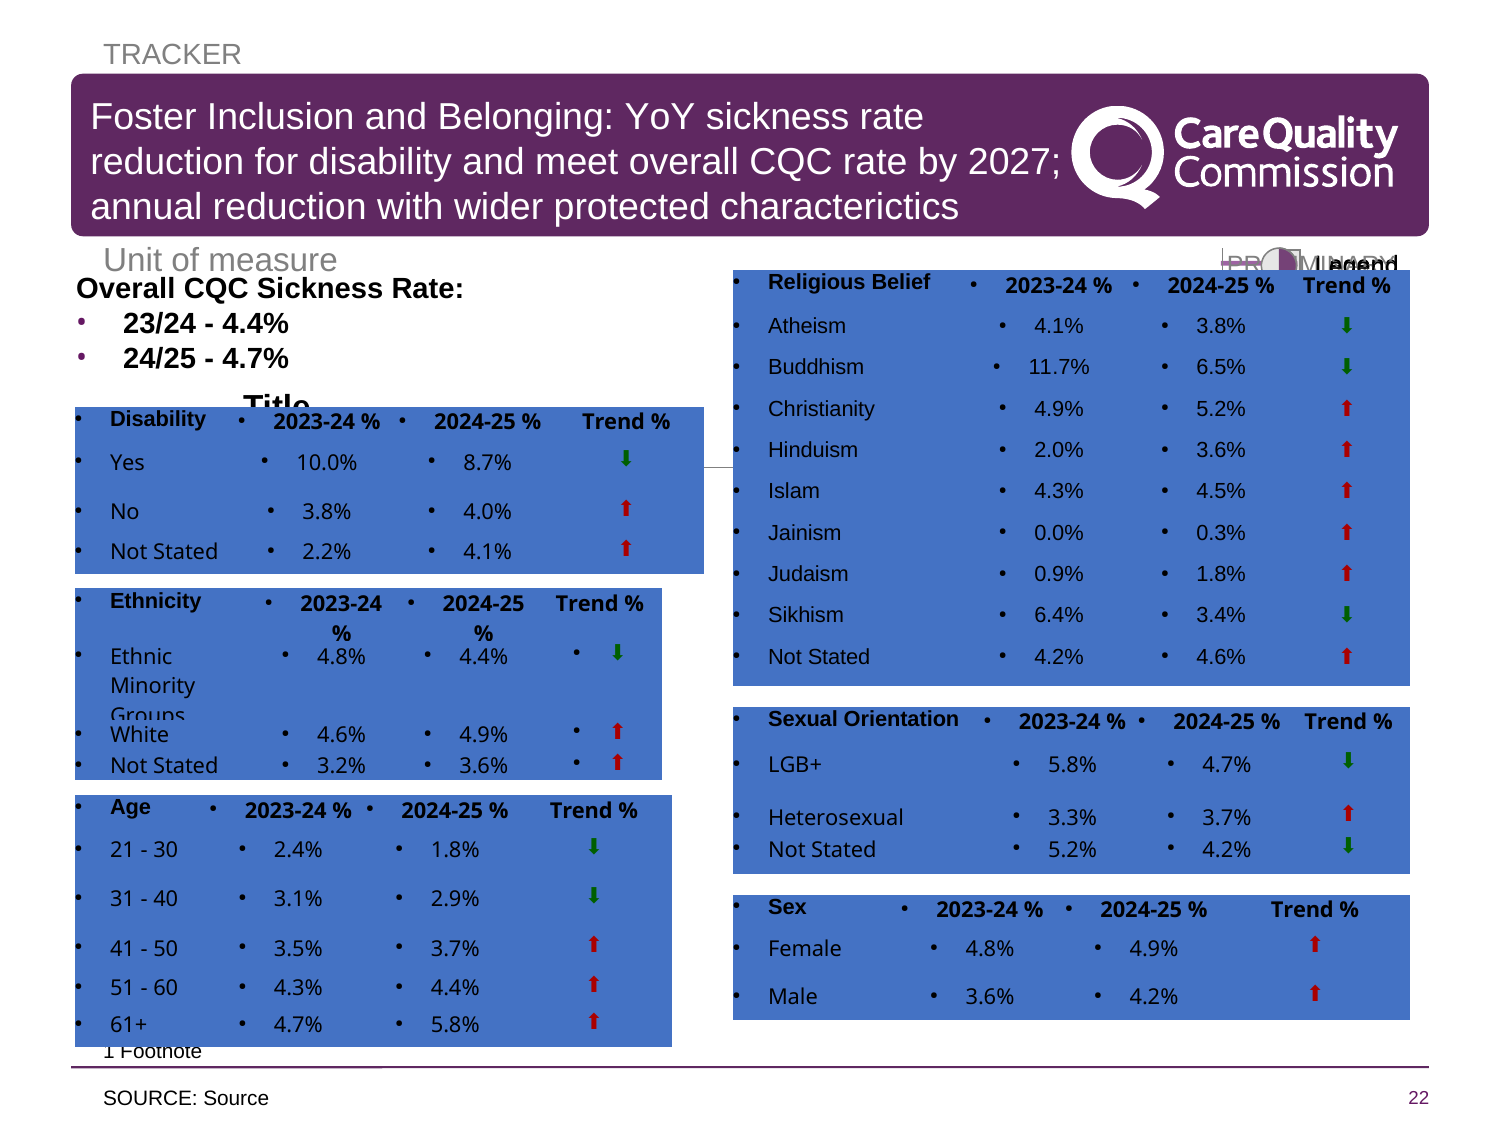

# Foster Inclusion and Belonging: YoY sickness rate reduction for disability and meet overall CQC rate by 2027; annual reduction with wider protected characterictics
Overall CQC Sickness Rate:
23/24 - 4.4%
24/25 - 4.7%
| Religious Belief | 2023-24 % | 2024-25 % | Trend % |
| --- | --- | --- | --- |
| Atheism | 4.1% | 3.8% | ⬇ |
| Buddhism | 11.7% | 6.5% | ⬇ |
| Christianity | 4.9% | 5.2% | ⬆ |
| Hinduism | 2.0% | 3.6% | ⬆ |
| Islam | 4.3% | 4.5% | ⬆ |
| Jainism | 0.0% | 0.3% | ⬆ |
| Judaism | 0.9% | 1.8% | ⬆ |
| Sikhism | 6.4% | 3.4% | ⬇ |
| Not Stated | 4.2% | 4.6% | ⬆ |
| Disability | 2023-24 % | 2024-25 % | Trend % |
| --- | --- | --- | --- |
| Yes | 10.0% | 8.7% | ⬇ |
| No | 3.8% | 4.0% | ⬆ |
| Not Stated | 2.2% | 4.1% | ⬆ |
| Ethnicity | 2023-24 % | 2024-25 % | Trend % |
| --- | --- | --- | --- |
| Ethnic Minority Groups | 4.8% | 4.4% | ⬇ |
| White | 4.6% | 4.9% | ⬆ |
| Not Stated | 3.2% | 3.6% | ⬆ |
| Sexual Orientation | 2023-24 % | 2024-25 % | Trend % |
| --- | --- | --- | --- |
| LGB+ | 5.8% | 4.7% | ⬇ |
| Heterosexual | 3.3% | 3.7% | ⬆ |
| Not Stated | 5.2% | 4.2% | ⬇ |
| Age | 2023-24 % | 2024-25 % | Trend % |
| --- | --- | --- | --- |
| 21 - 30 | 2.4% | 1.8% | ⬇ |
| 31 - 40 | 3.1% | 2.9% | ⬇ |
| 41 - 50 | 3.5% | 3.7% | ⬆ |
| 51 - 60 | 4.3% | 4.4% | ⬆ |
| 61+ | 4.7% | 5.8% | ⬆ |
| Sex | 2023-24 % | 2024-25 % | Trend % |
| --- | --- | --- | --- |
| Female | 4.8% | 4.9% | ⬆ |
| Male | 3.6% | 4.2% | ⬆ |